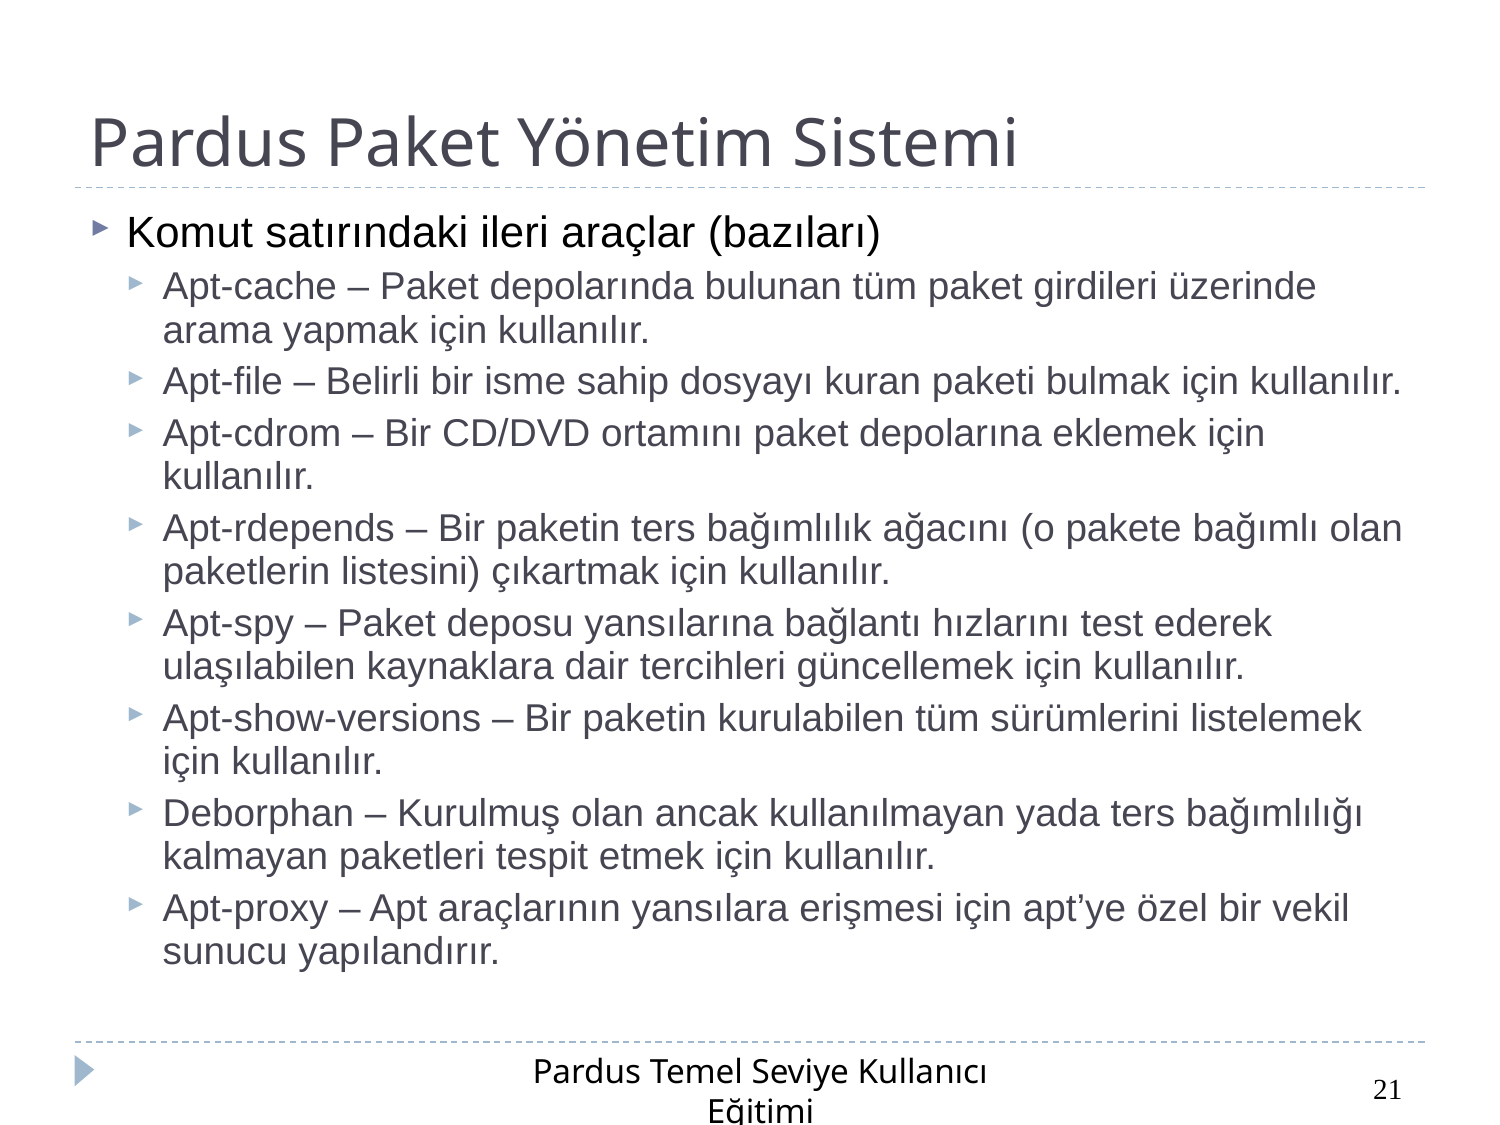

# Pardus Paket Yönetim Sistemi
Komut satırındaki ileri araçlar (bazıları)
Apt-cache – Paket depolarında bulunan tüm paket girdileri üzerinde arama yapmak için kullanılır.
Apt-file – Belirli bir isme sahip dosyayı kuran paketi bulmak için kullanılır.
Apt-cdrom – Bir CD/DVD ortamını paket depolarına eklemek için kullanılır.
Apt-rdepends – Bir paketin ters bağımlılık ağacını (o pakete bağımlı olan paketlerin listesini) çıkartmak için kullanılır.
Apt-spy – Paket deposu yansılarına bağlantı hızlarını test ederek ulaşılabilen kaynaklara dair tercihleri güncellemek için kullanılır.
Apt-show-versions – Bir paketin kurulabilen tüm sürümlerini listelemek için kullanılır.
Deborphan – Kurulmuş olan ancak kullanılmayan yada ters bağımlılığı kalmayan paketleri tespit etmek için kullanılır.
Apt-proxy – Apt araçlarının yansılara erişmesi için apt’ye özel bir vekil sunucu yapılandırır.